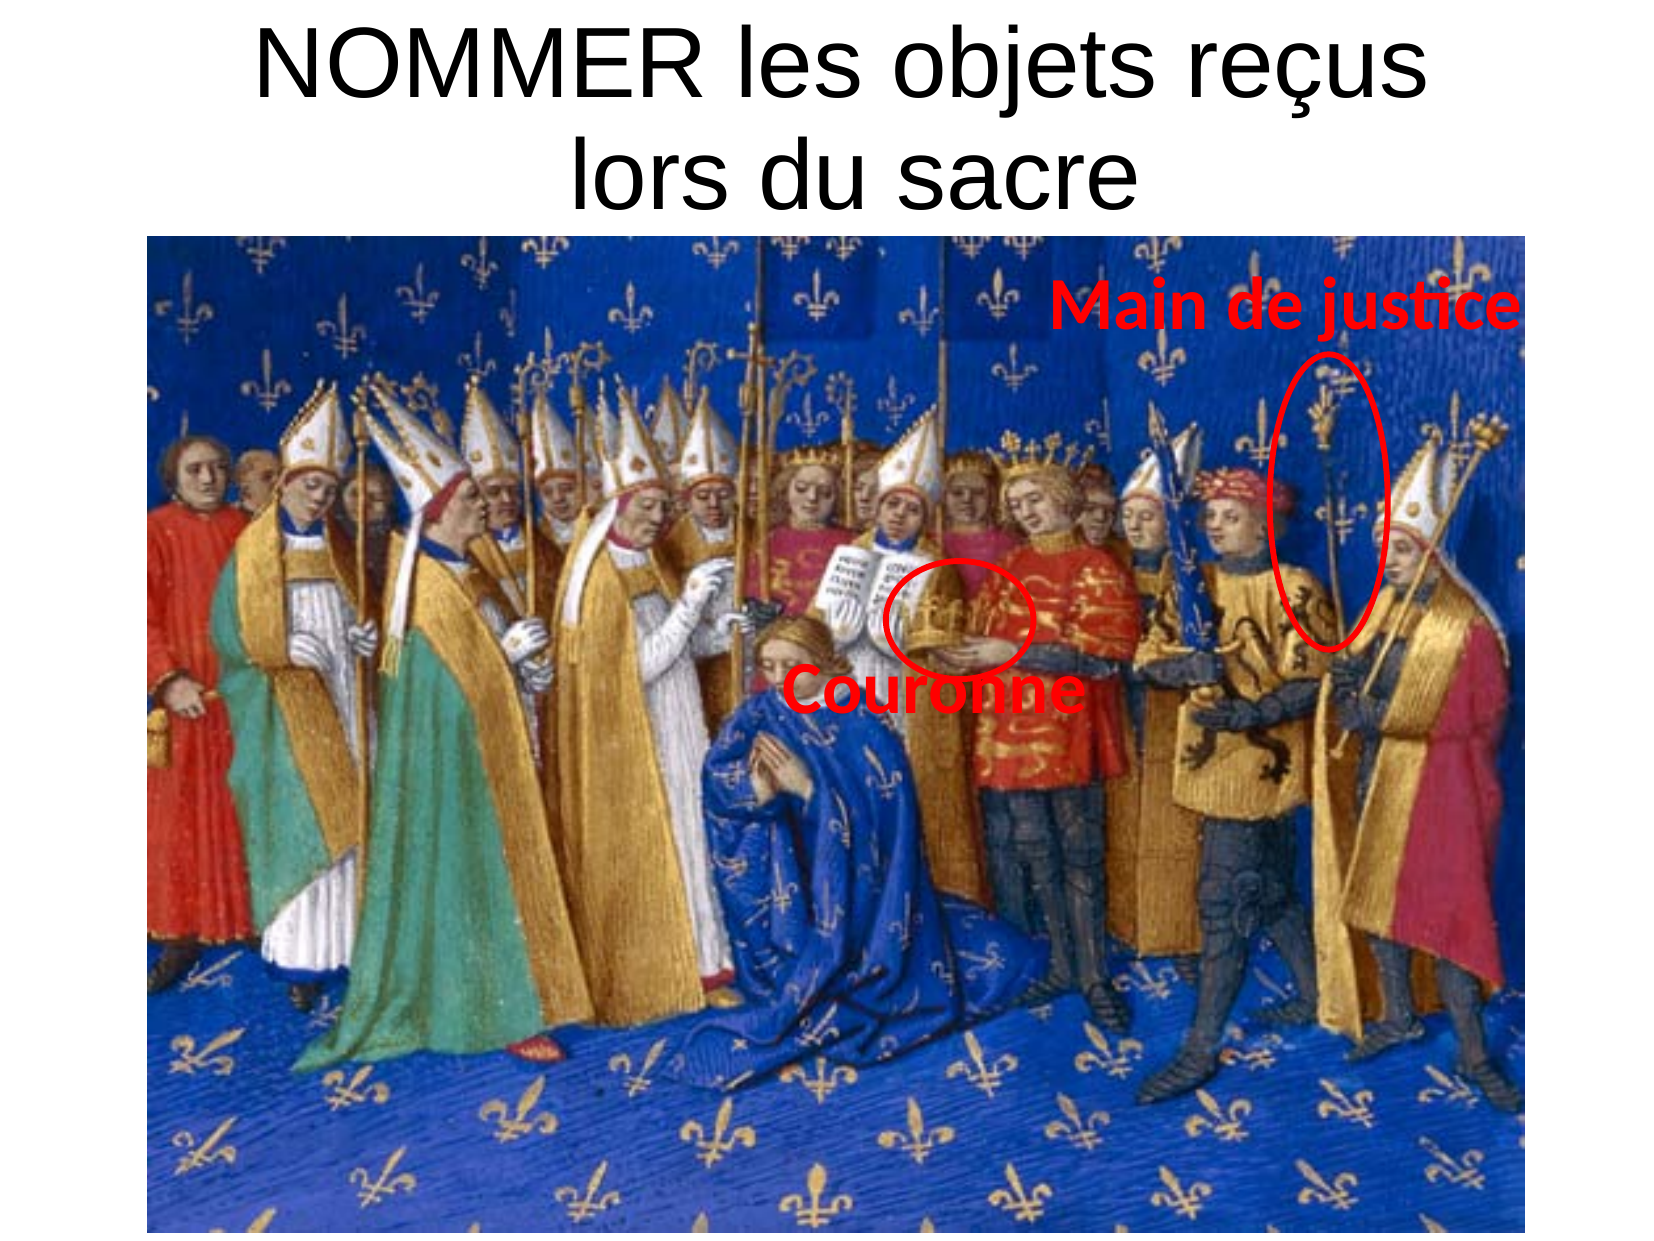

NOMMER les objets reçus
 lors du sacre
Main de justice
Couronne